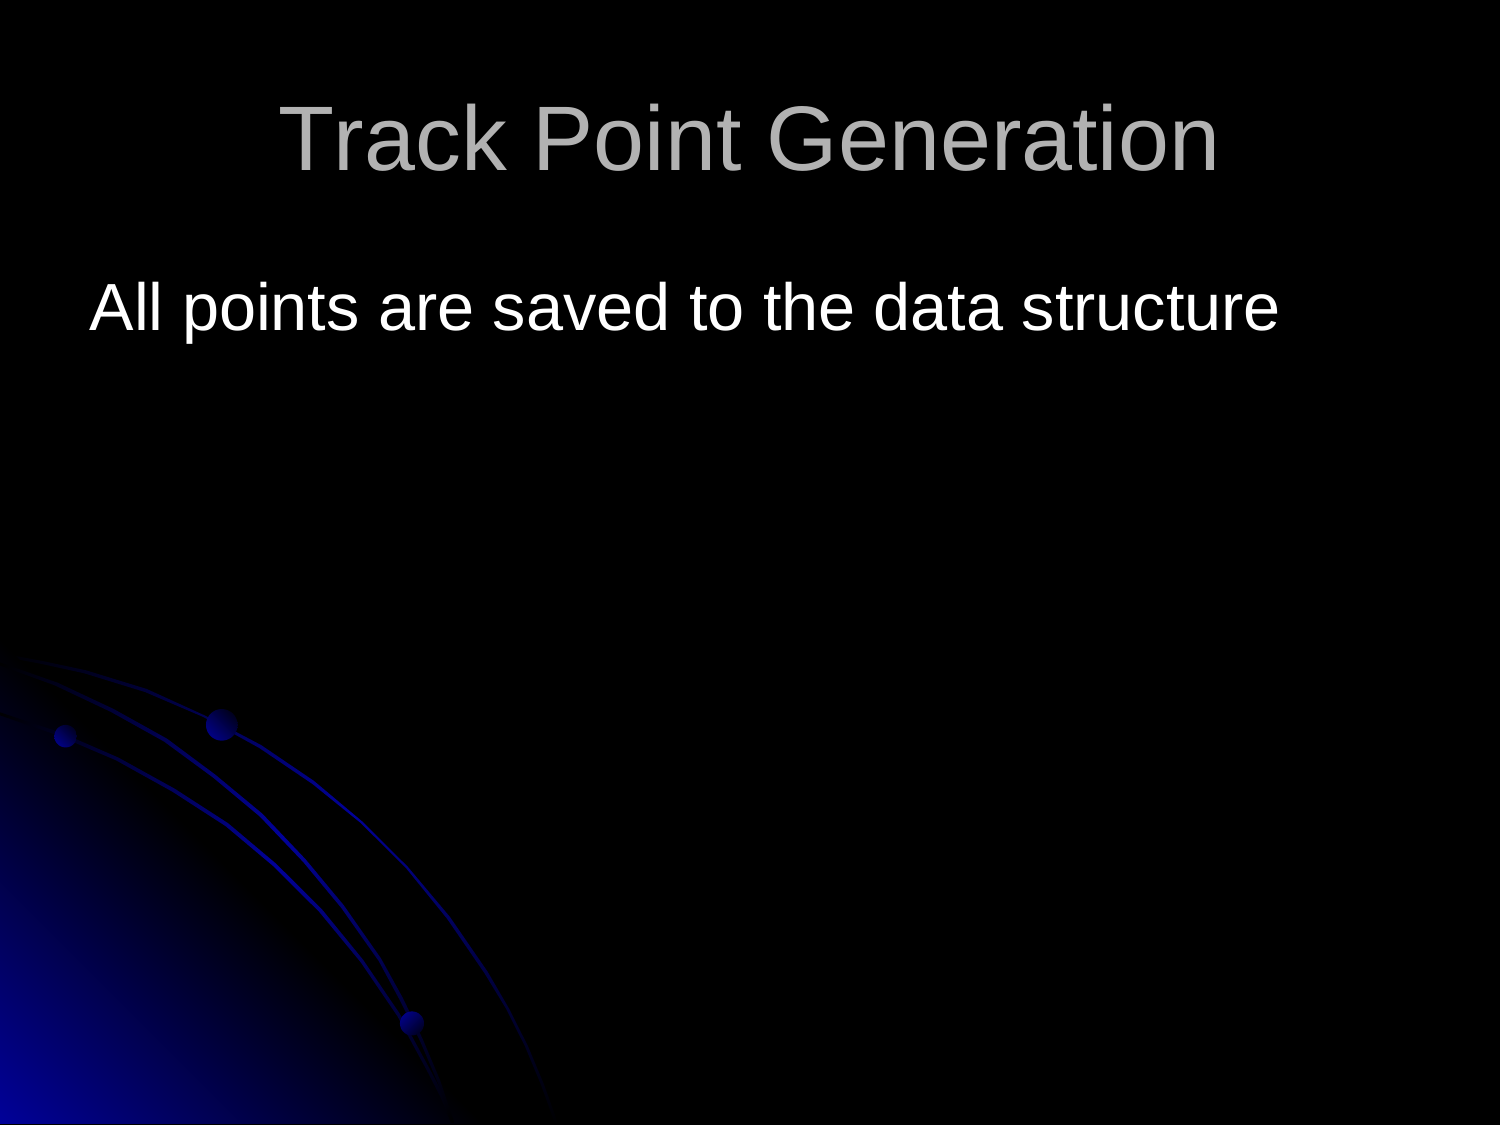

# Track Point Generation
All points are saved to the data structure